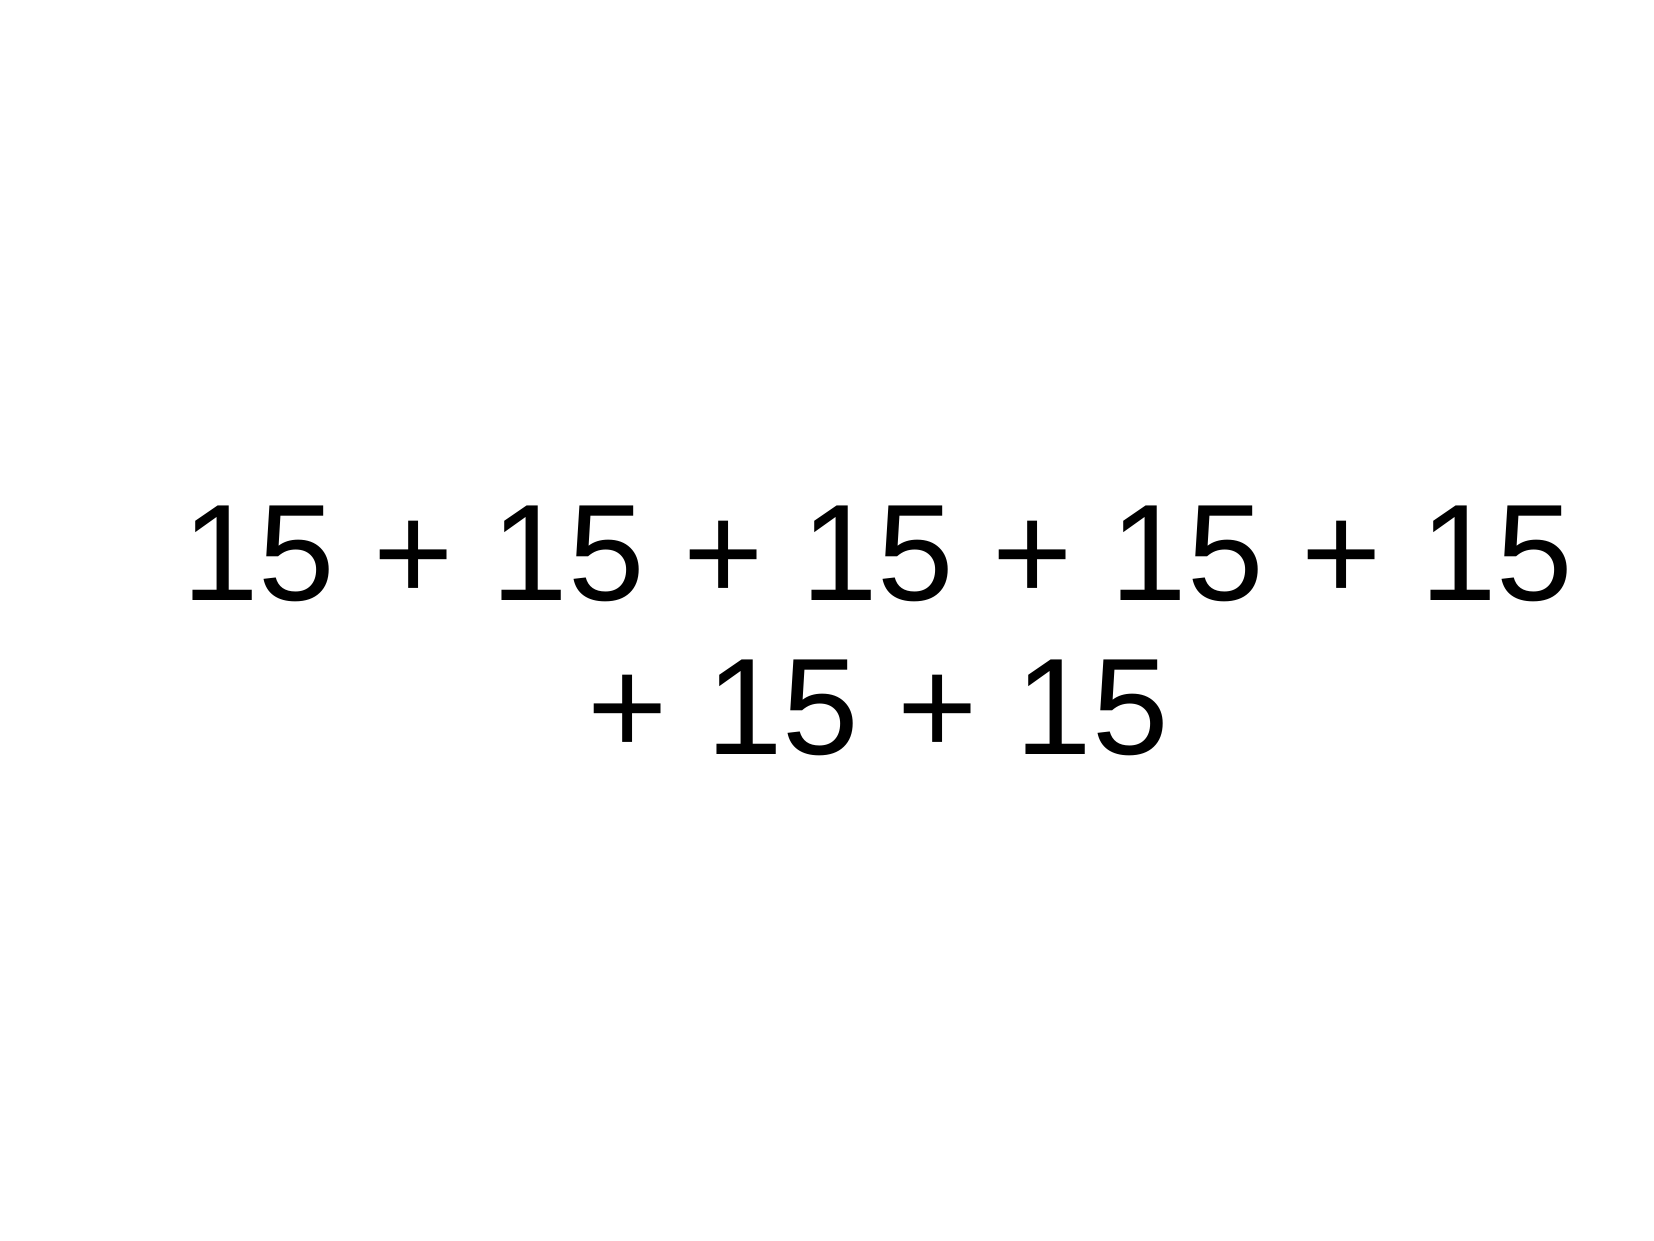

#
15 + 15 + 15 + 15 + 15
+ 15 + 15